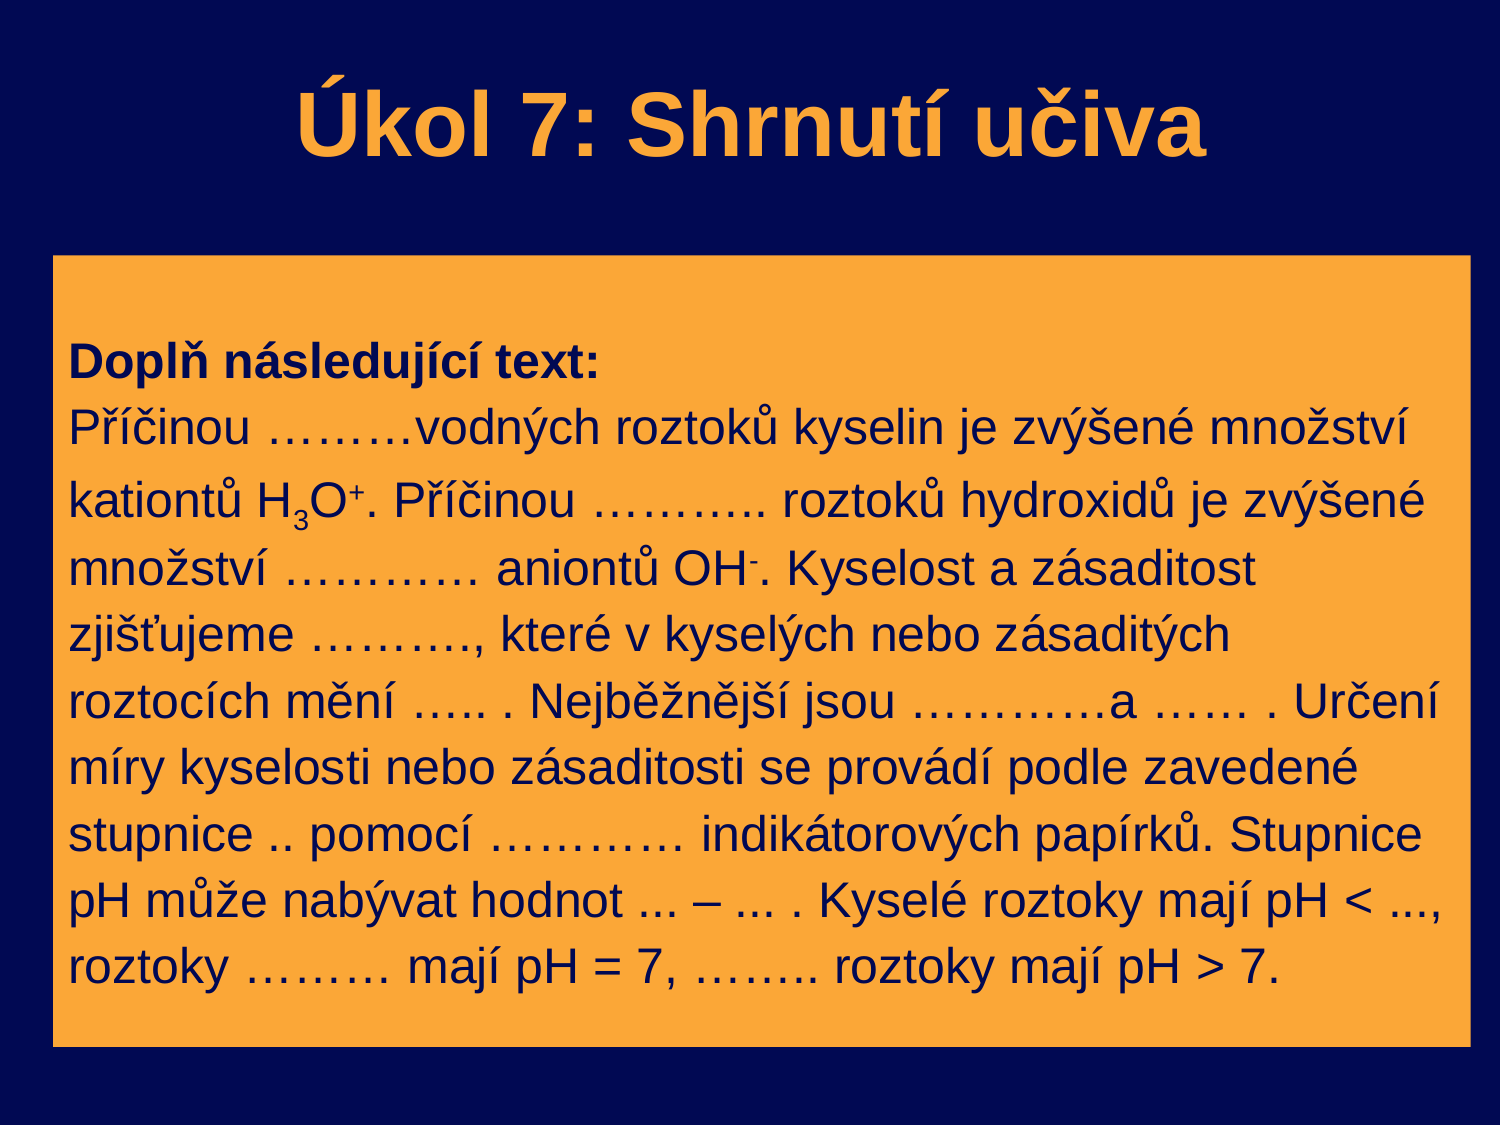

# Úkol 7: Shrnutí učiva
Doplň následující text:
Příčinou ………vodných roztoků kyselin je zvýšené množství
kationtů H3O+. Příčinou ……….. roztoků hydroxidů je zvýšené
množství ………… aniontů OH-. Kyselost a zásaditost
zjišťujeme ………., které v kyselých nebo zásaditých
roztocích mění ….. . Nejběžnější jsou …………a …… . Určení
míry kyselosti nebo zásaditosti se provádí podle zavedené
stupnice .. pomocí ………… indikátorových papírků. Stupnice
pH může nabývat hodnot ... – ... . Kyselé roztoky mají pH < ...,
roztoky ……… mají pH = 7, …….. roztoky mají pH > 7.